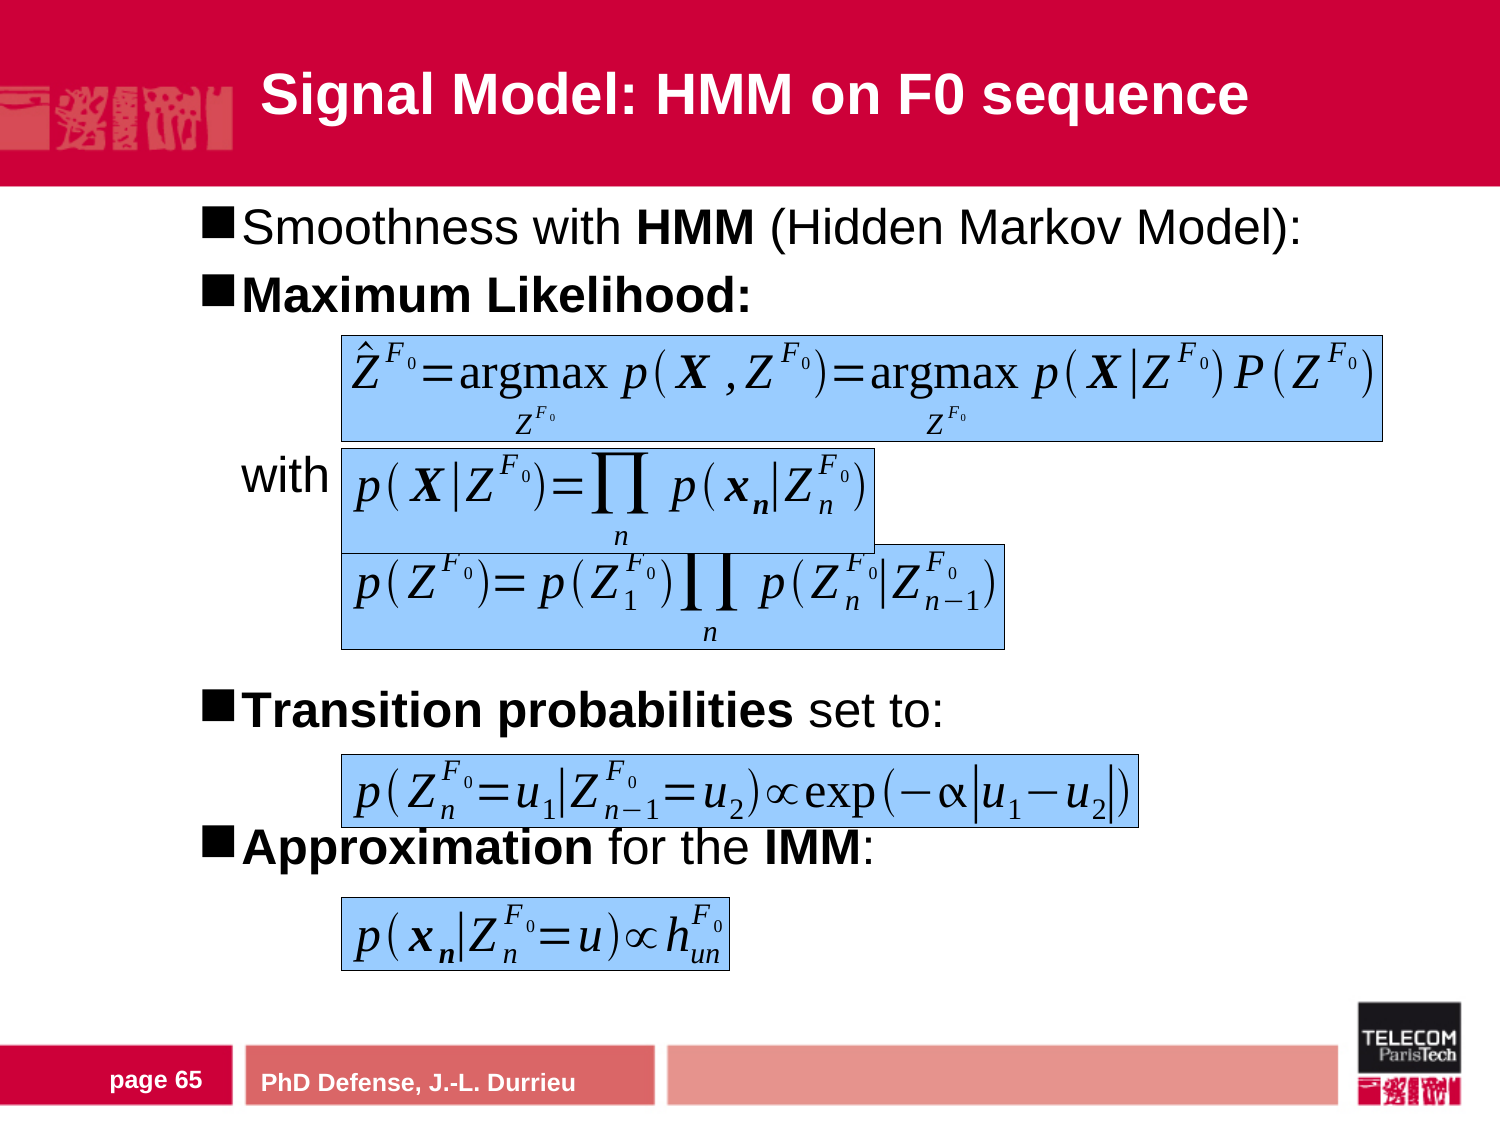

# Signal Model: HMM on F0 sequence
Smoothness with HMM (Hidden Markov Model):
Maximum Likelihood:
with
Transition probabilities set to:
Approximation for the IMM:
65